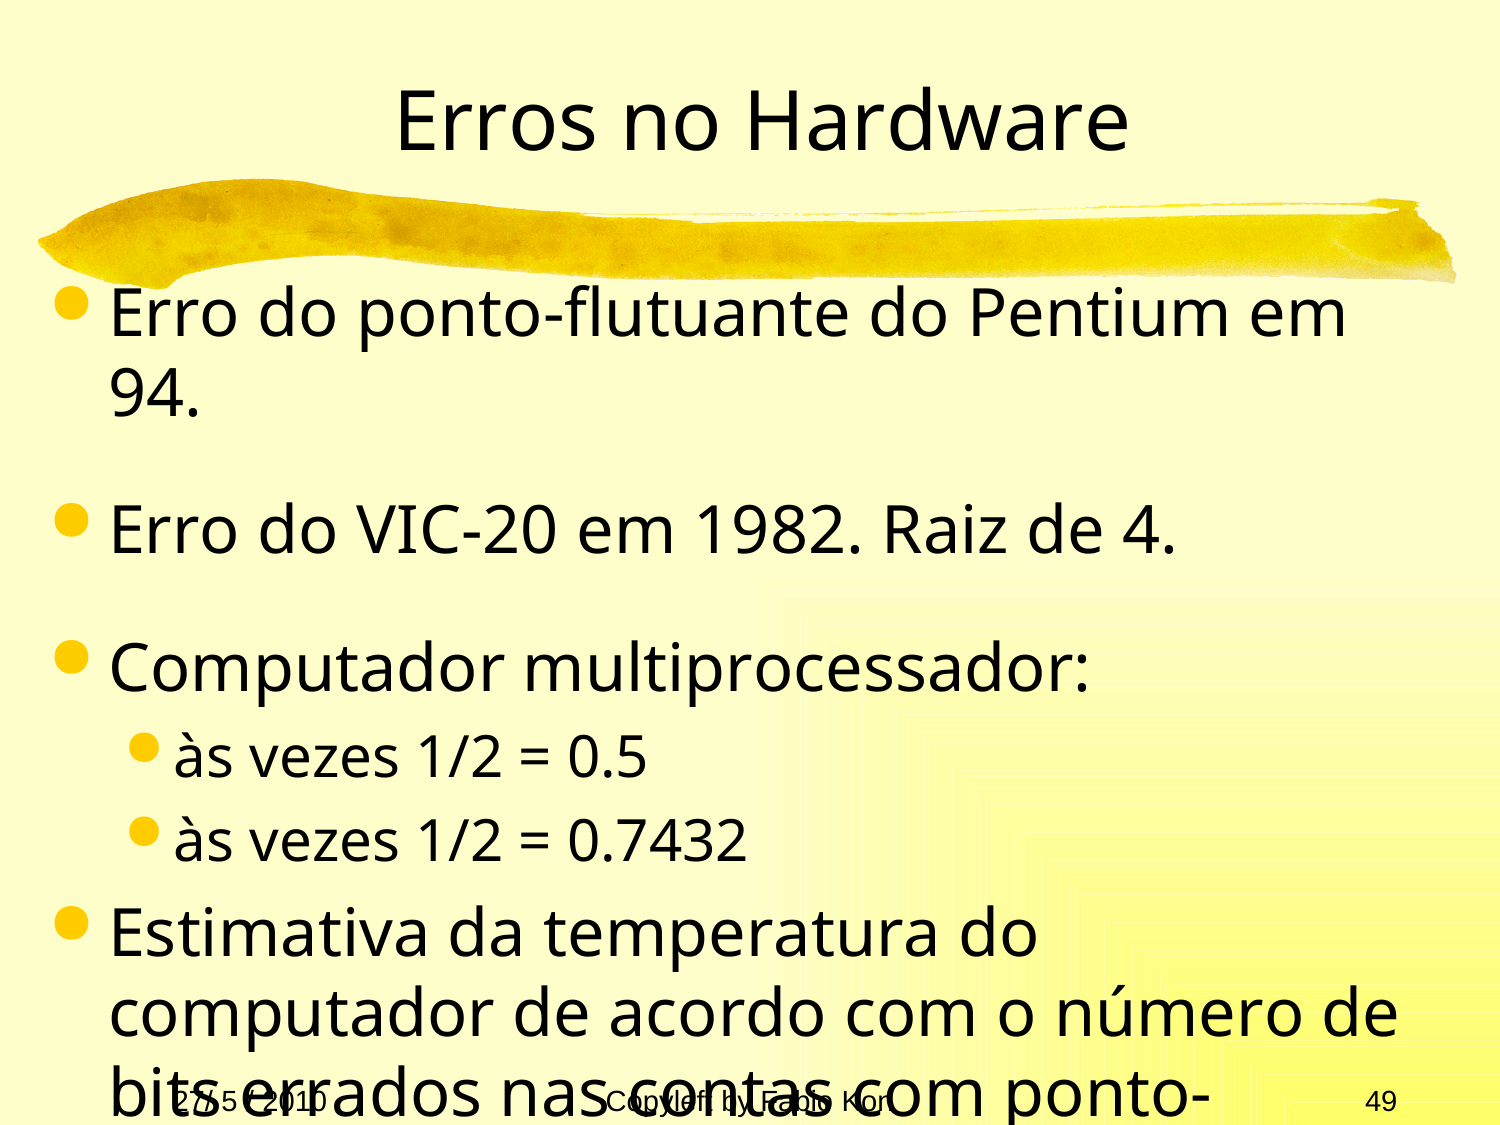

# Erros no Hardware
Erro do ponto-flutuante do Pentium em 94.
Erro do VIC-20 em 1982. Raiz de 4.
Computador multiprocessador:
às vezes 1/2 = 0.5
às vezes 1/2 = 0.7432
Estimativa da temperatura do computador de acordo com o número de bits errados nas contas com ponto-flutuante.
ECOOP'99 OOOSW
49